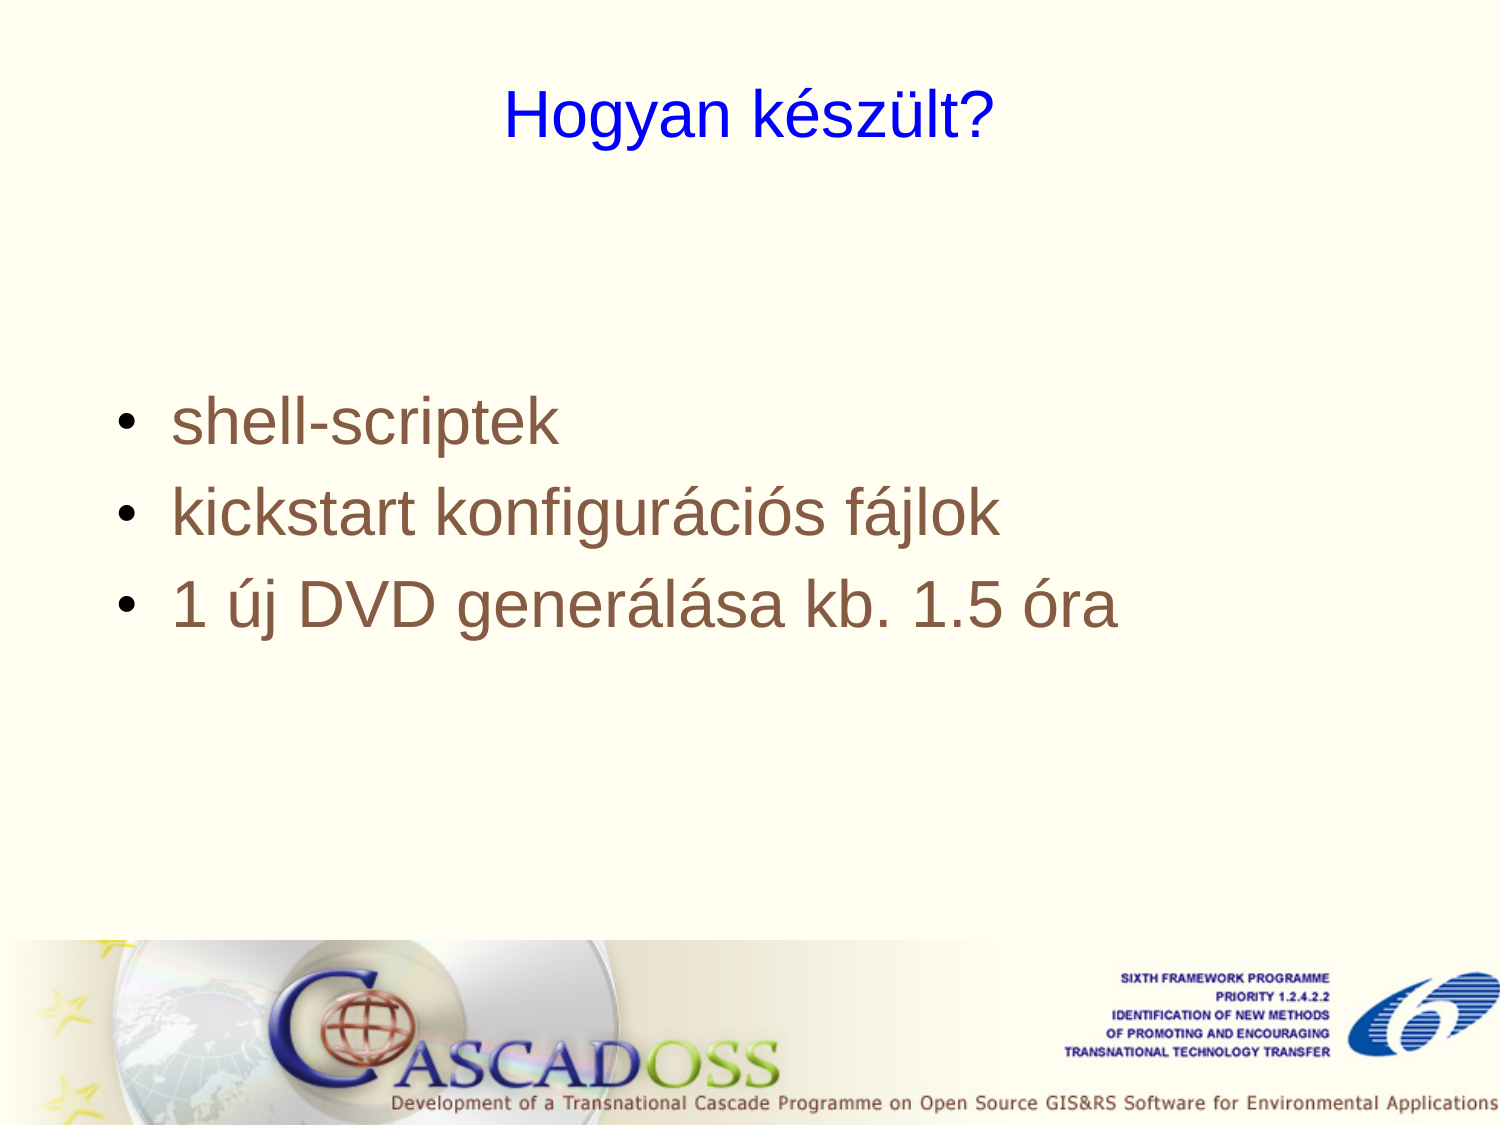

# Hogyan készült?
shell-scriptek
kickstart konfigurációs fájlok
1 új DVD generálása kb. 1.5 óra